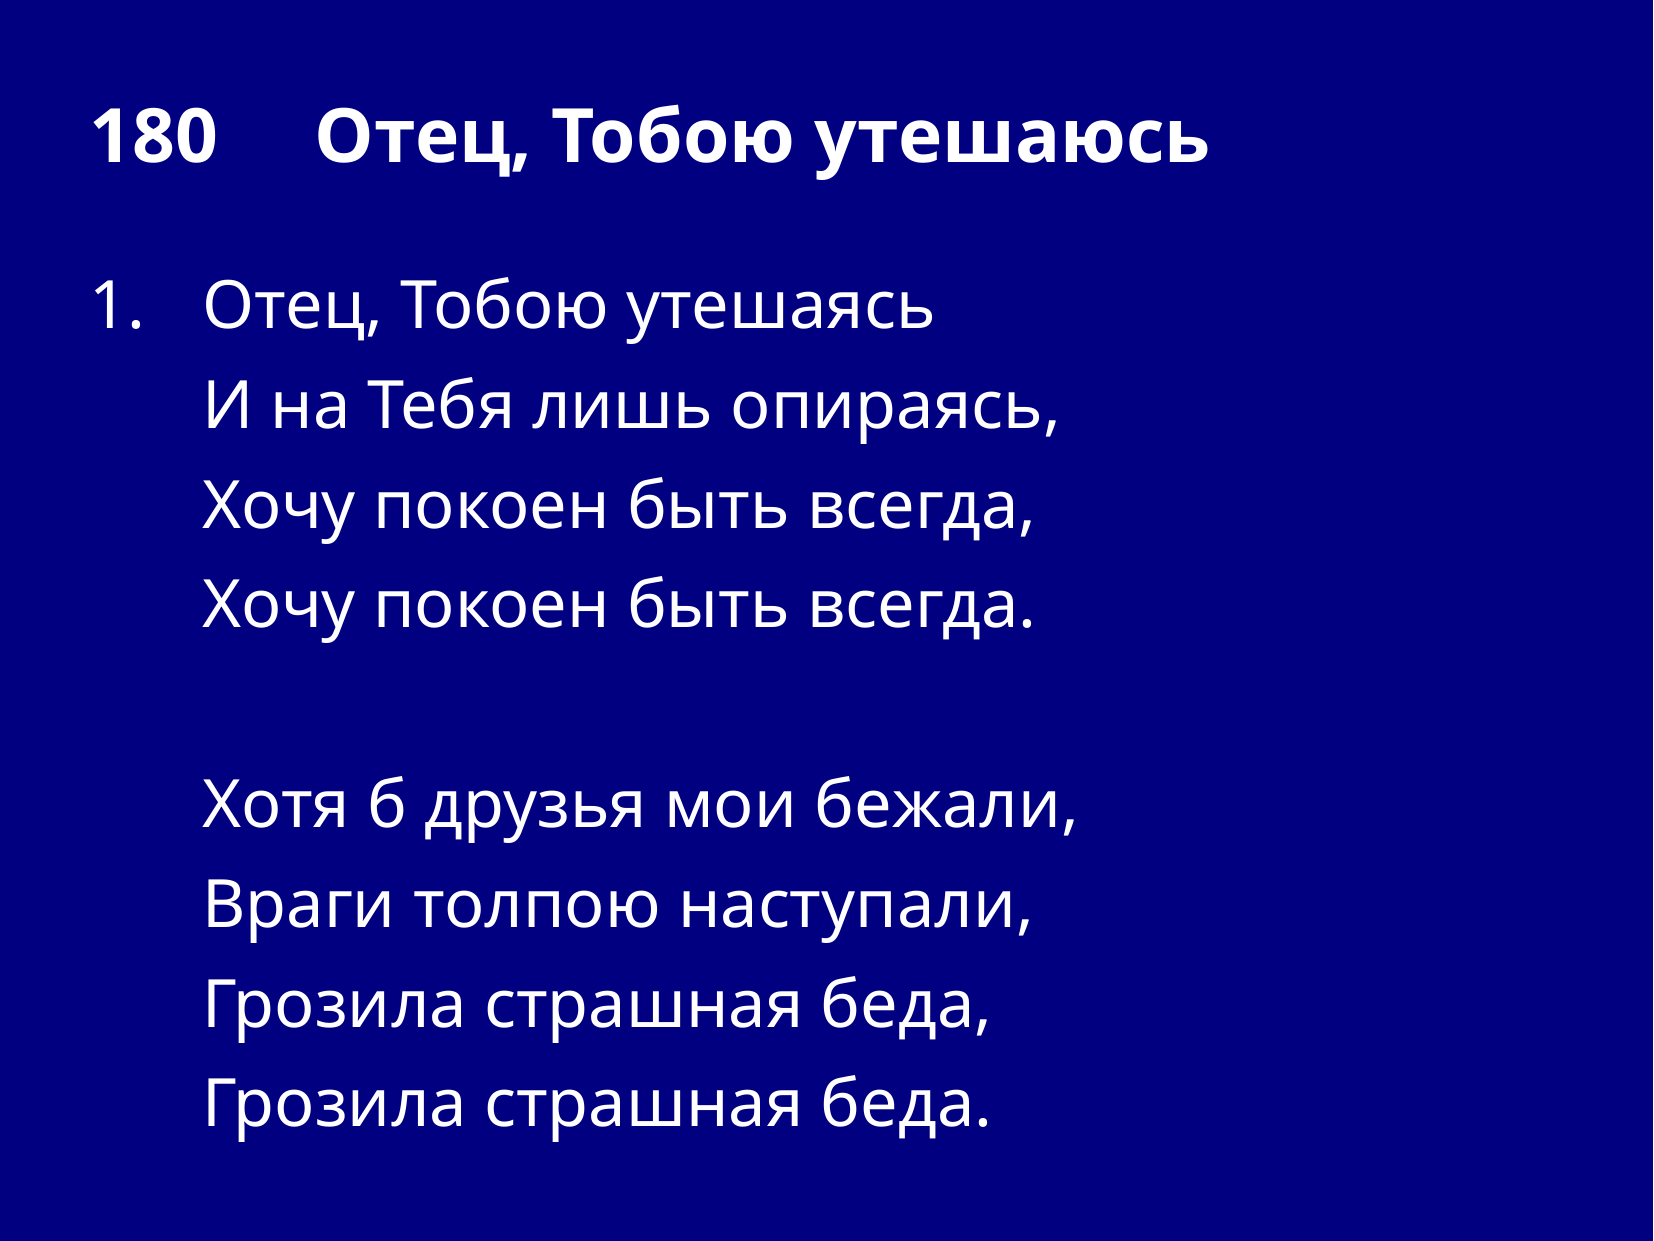

180	Отец, Тобою утешаюсь
1.	Отец, Тобою утешаясь
	И на Тебя лишь опираясь,
	Хочу покоен быть всегда,
	Хочу покоен быть всегда.
	Хотя б друзья мои бежали,
	Враги толпою наступали,
	Грозила страшная беда,
	Грозила страшная беда.